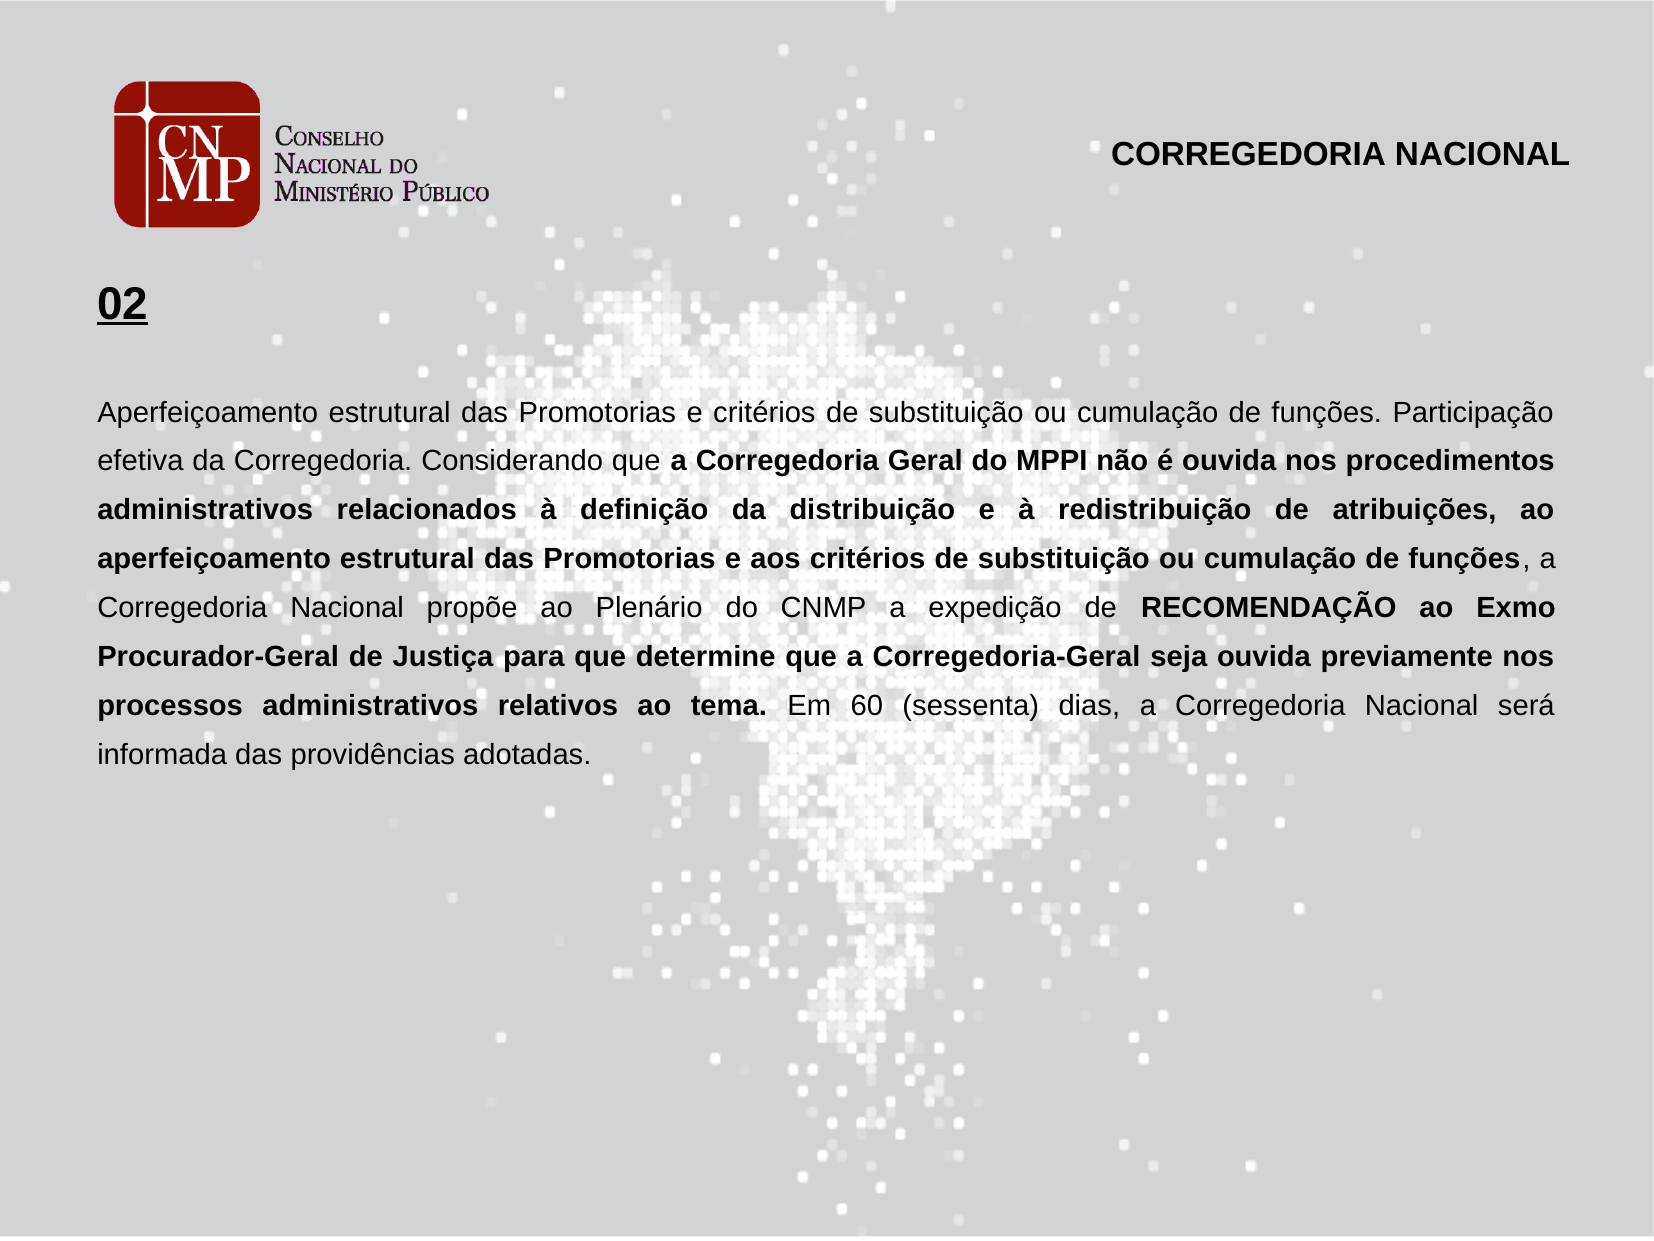

# CORREGEDORIA NACIONAL
02
Aperfeiçoamento estrutural das Promotorias e critérios de substituição ou cumulação de funções. Participação efetiva da Corregedoria. Considerando que a Corregedoria Geral do MPPI não é ouvida nos procedimentos administrativos relacionados à definição da distribuição e à redistribuição de atribuições, ao aperfeiçoamento estrutural das Promotorias e aos critérios de substituição ou cumulação de funções, a Corregedoria Nacional propõe ao Plenário do CNMP a expedição de RECOMENDAÇÃO ao Exmo Procurador-Geral de Justiça para que determine que a Corregedoria-Geral seja ouvida previamente nos processos administrativos relativos ao tema. Em 60 (sessenta) dias, a Corregedoria Nacional será informada das providências adotadas.